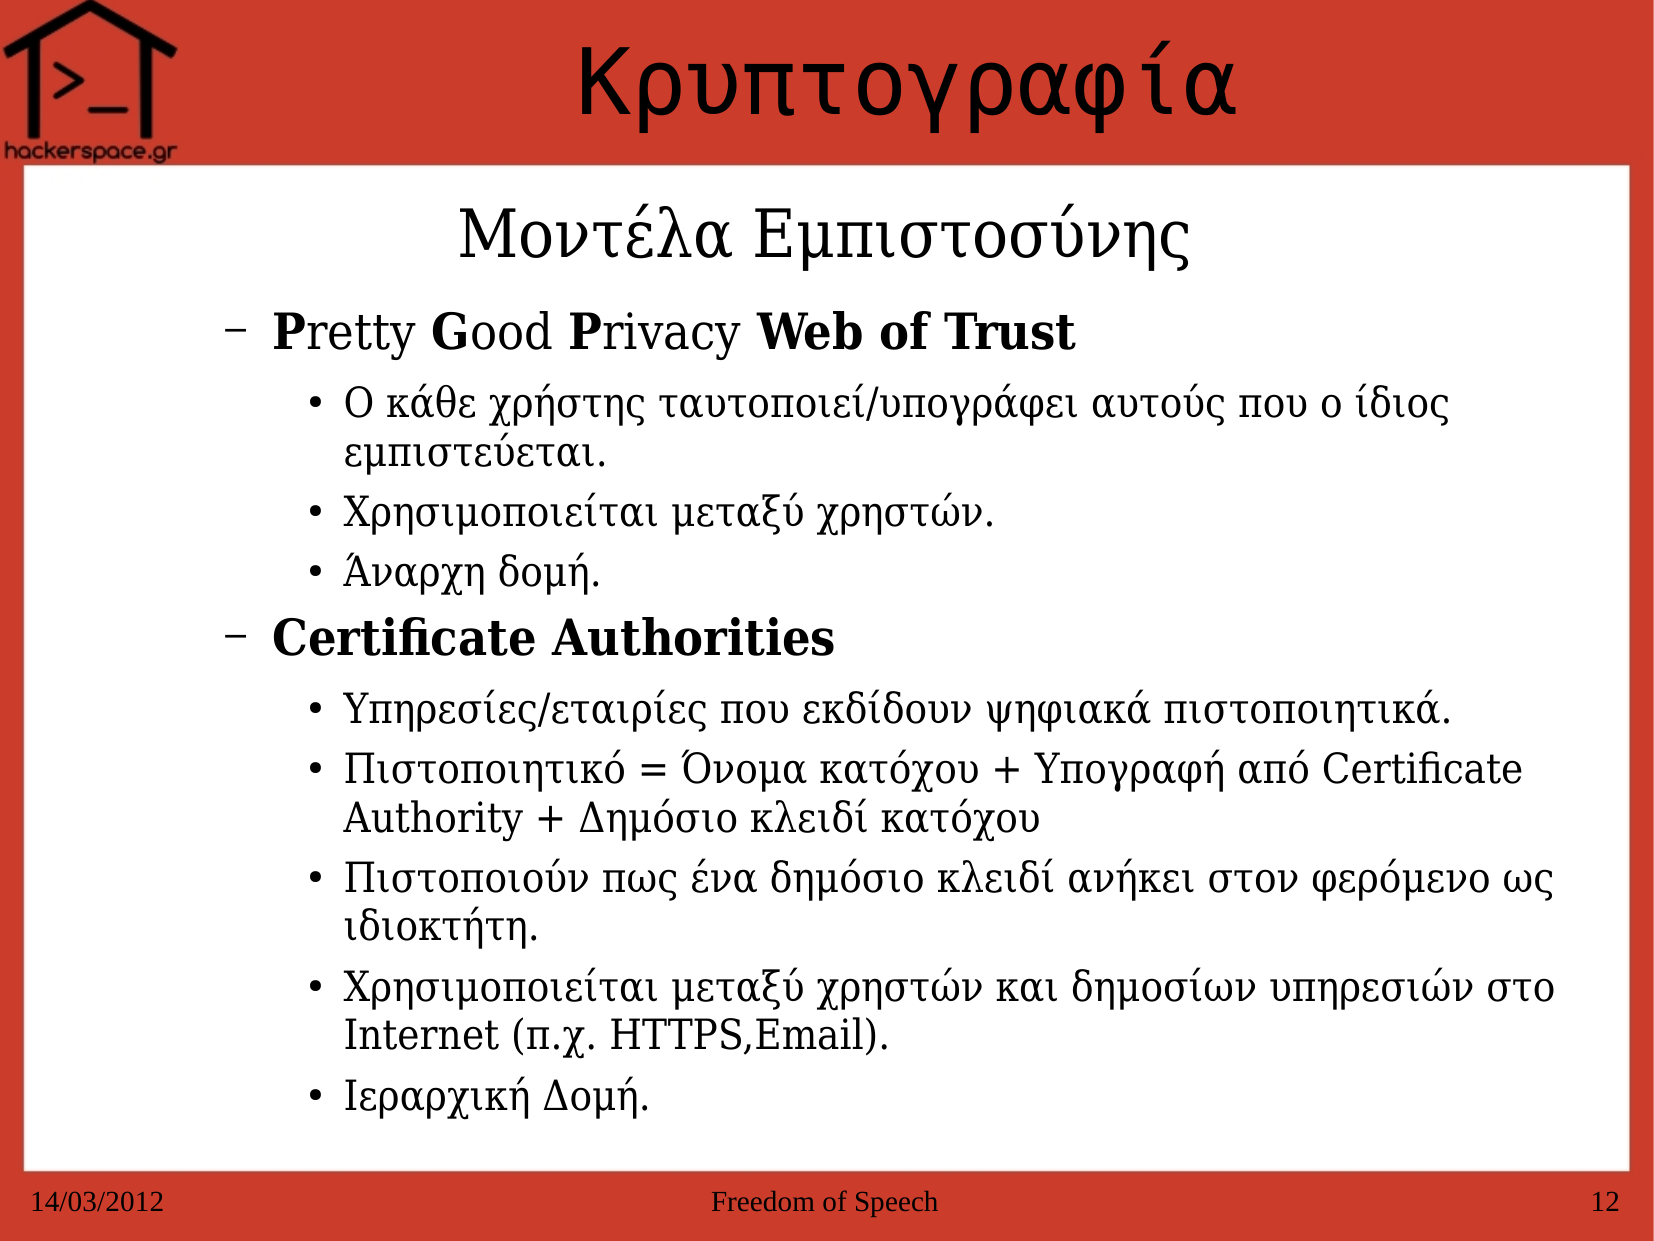

# Κρυπτογραφία
Μοντέλα Εμπιστοσύνης
Pretty Good Privacy Web of Trust
Ο κάθε χρήστης ταυτοποιεί/υπογράφει αυτούς που ο ίδιος εμπιστεύεται.
Χρησιμοποιείται μεταξύ χρηστών.
Άναρχη δομή.
Certificate Authorities
Υπηρεσίες/εταιρίες που εκδίδουν ψηφιακά πιστοποιητικά.
Πιστοποιητικό = Όνομα κατόχου + Υπογραφή από Certificate Αuthority + Δημόσιο κλειδί κατόχου
Πιστοποιούν πως ένα δημόσιο κλειδί ανήκει στον φερόμενο ως ιδιοκτήτη.
Χρησιμοποιείται μεταξύ χρηστών και δημοσίων υπηρεσιών στο Internet (π.χ. HTTPS,Εmail).
Ιεραρχική Δομή.
14/03/2012
Freedom of Speech
12